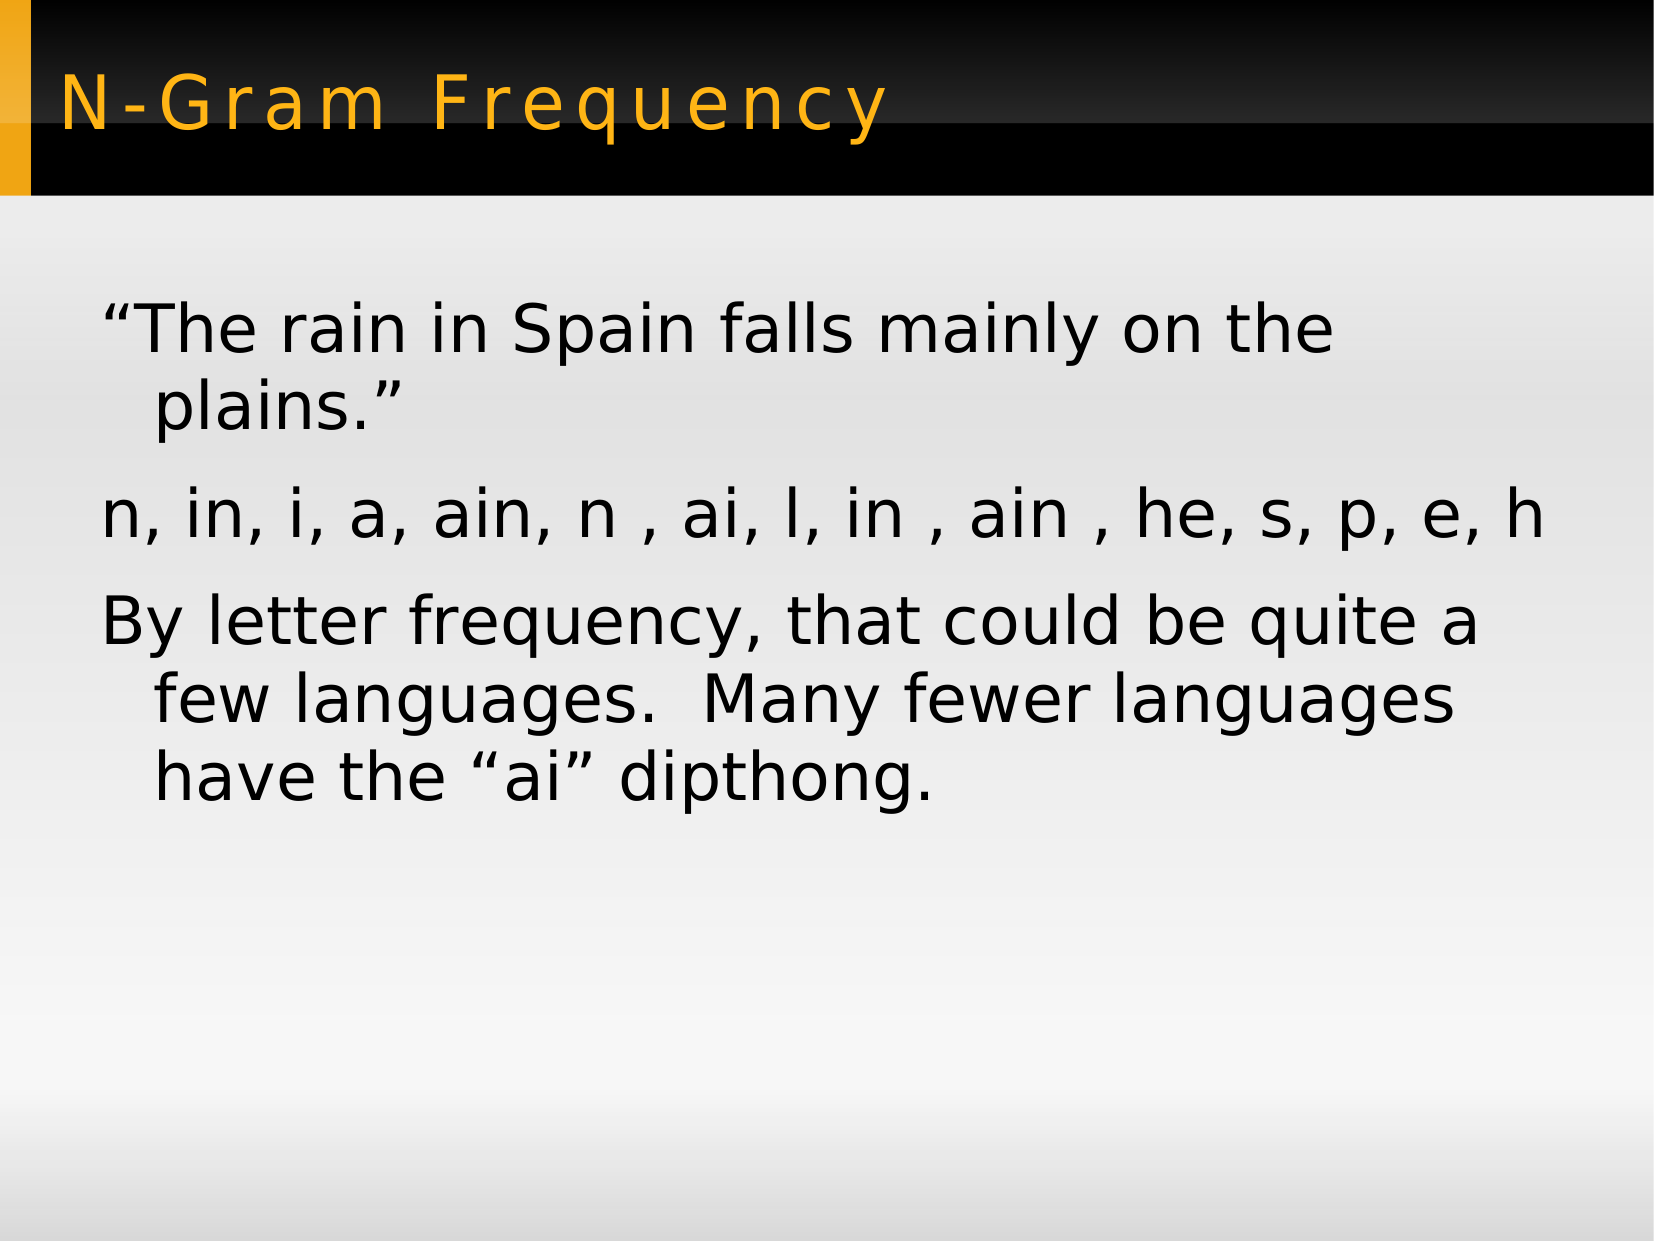

# N-Gram Frequency
“The rain in Spain falls mainly on the plains.”
n, in, i, a, ain, n , ai, l, in , ain , he, s, p, e, h
By letter frequency, that could be quite a few languages. Many fewer languages have the “ai” dipthong.